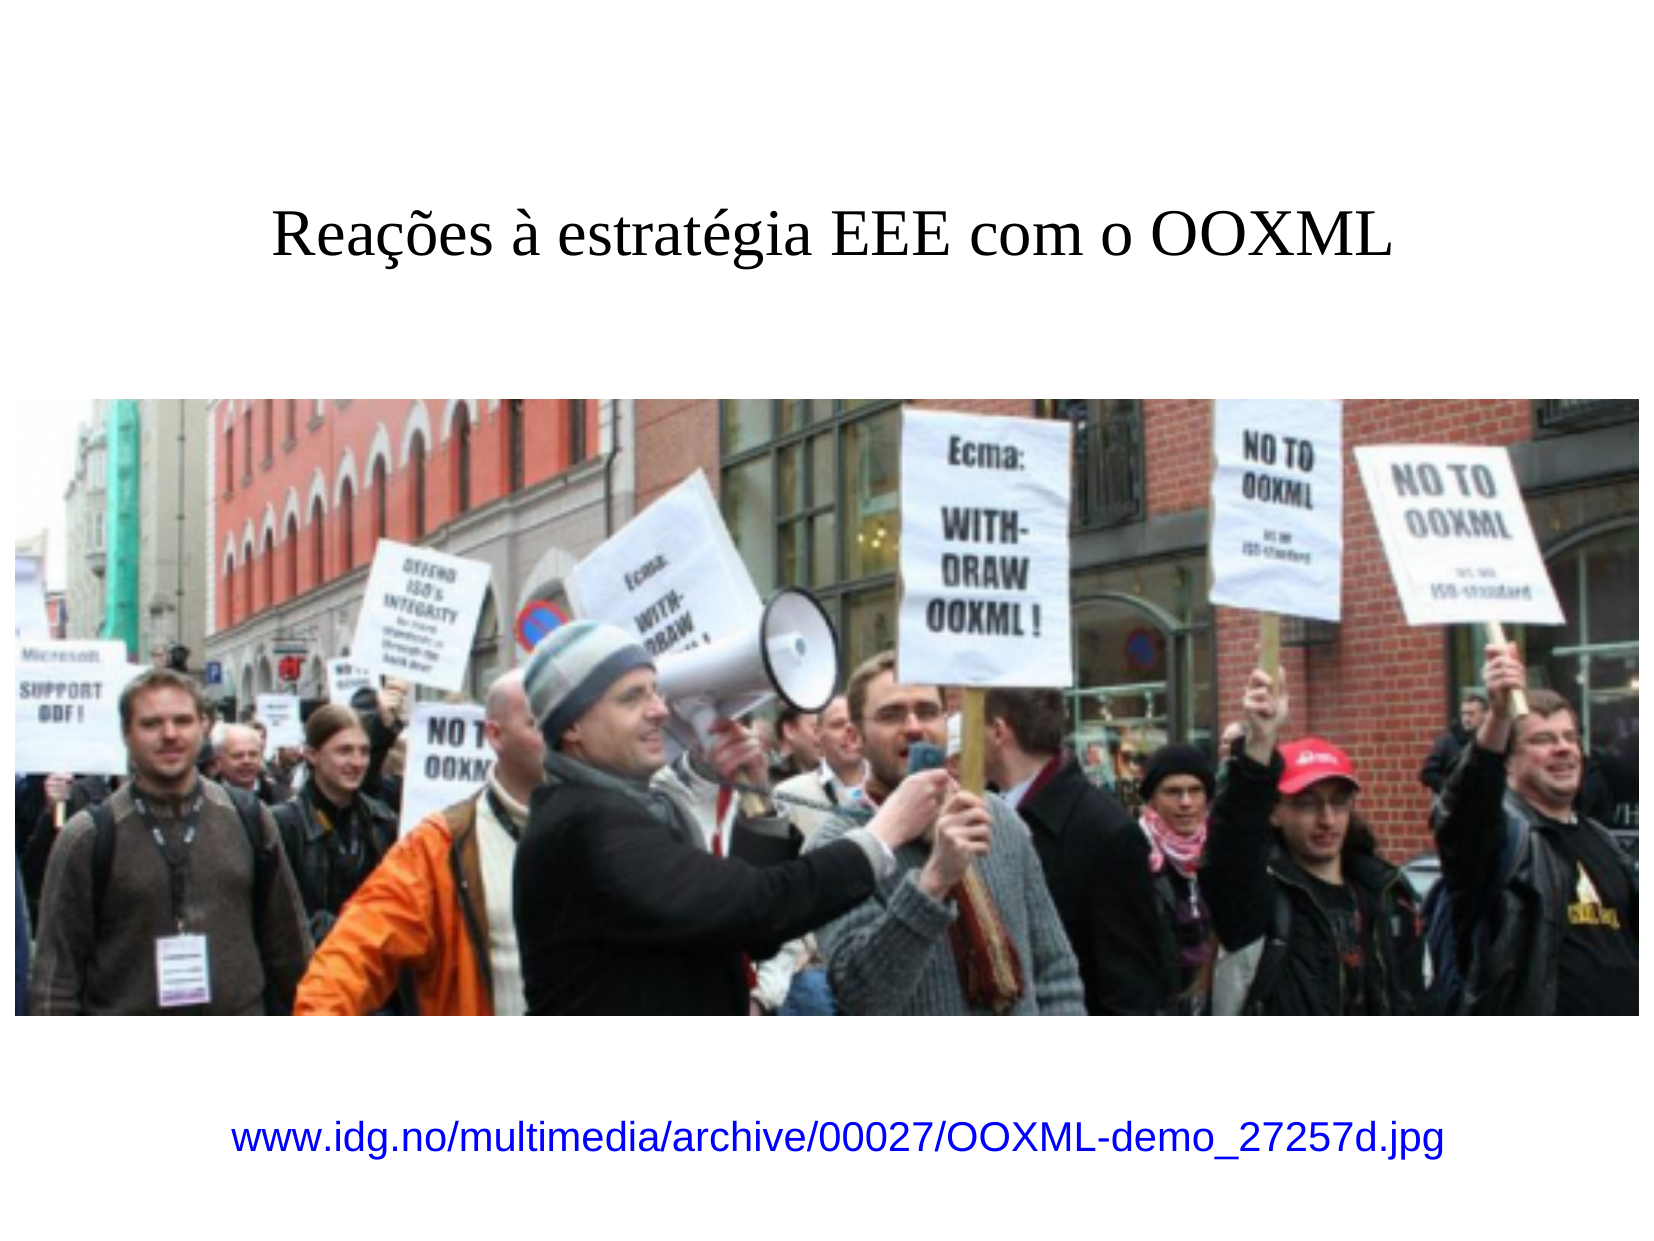

Reações à estratégia EEE com o OOXML
www.idg.no/multimedia/archive/00027/OOXML-demo_27257d.jpg